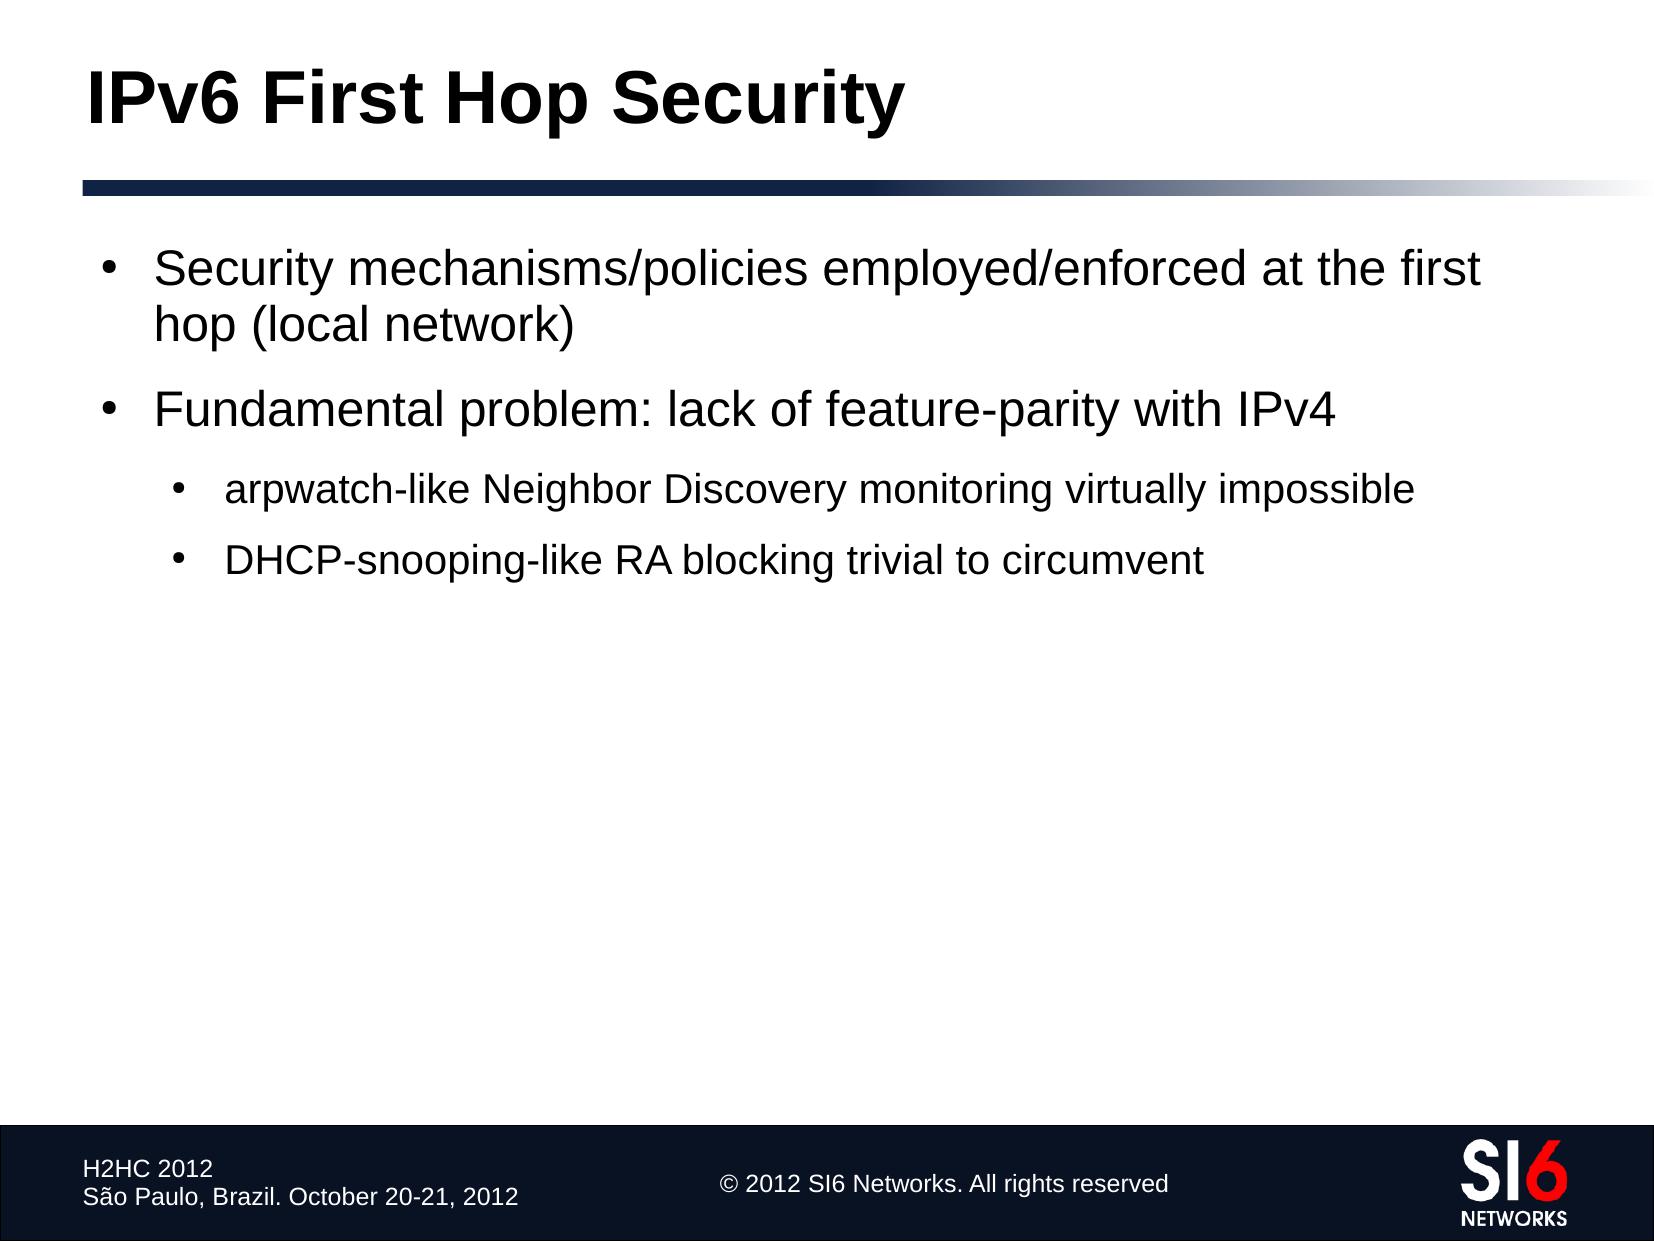

# IPv6 First Hop Security
Security mechanisms/policies employed/enforced at the first hop (local network)
Fundamental problem: lack of feature-parity with IPv4
arpwatch-like Neighbor Discovery monitoring virtually impossible
DHCP-snooping-like RA blocking trivial to circumvent